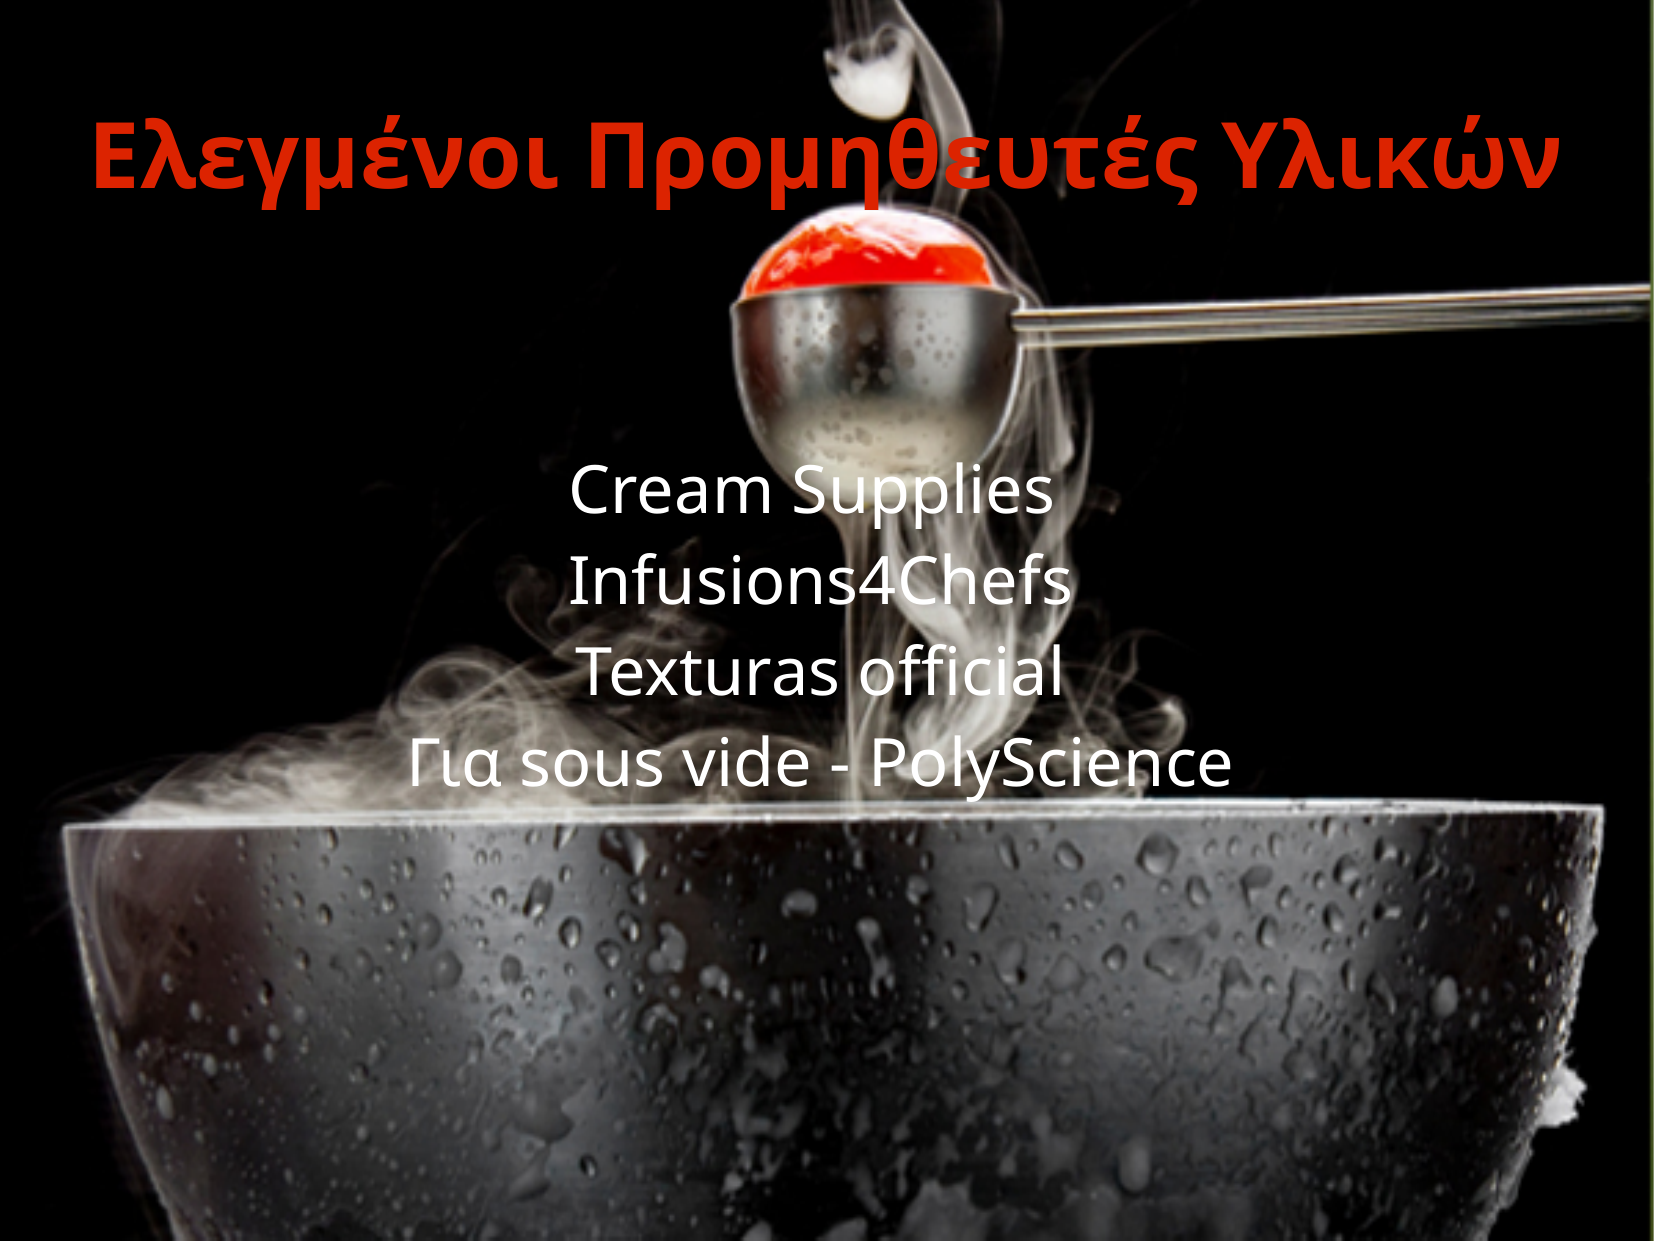

# Ελεγμένοι Προμηθευτές Υλικών
Cream Supplies
Infusions4Chefs
Texturas official
Για sous vide - PolyScience